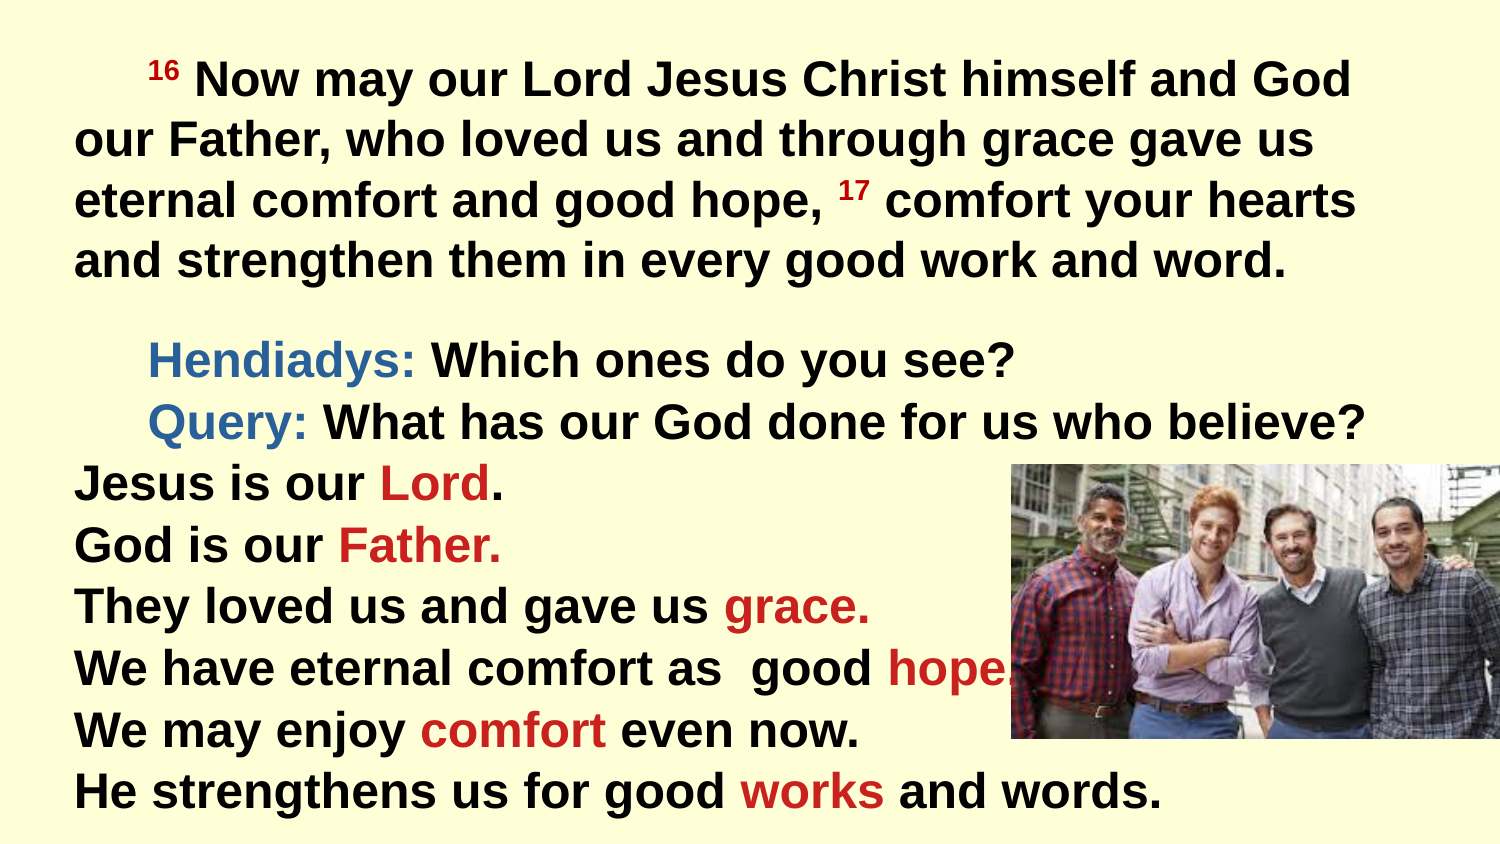

16 Now may our Lord Jesus Christ himself and God our Father, who loved us and through grace gave us eternal comfort and good hope, 17 comfort your hearts and strengthen them in every good work and word.
	Hendiadys: Which ones do you see?
	Query: What has our God done for us who believe?
Jesus is our Lord.
God is our Father.
They loved us and gave us grace.
We have eternal comfort as good hope.
We may enjoy comfort even now.
He strengthens us for good works and words.